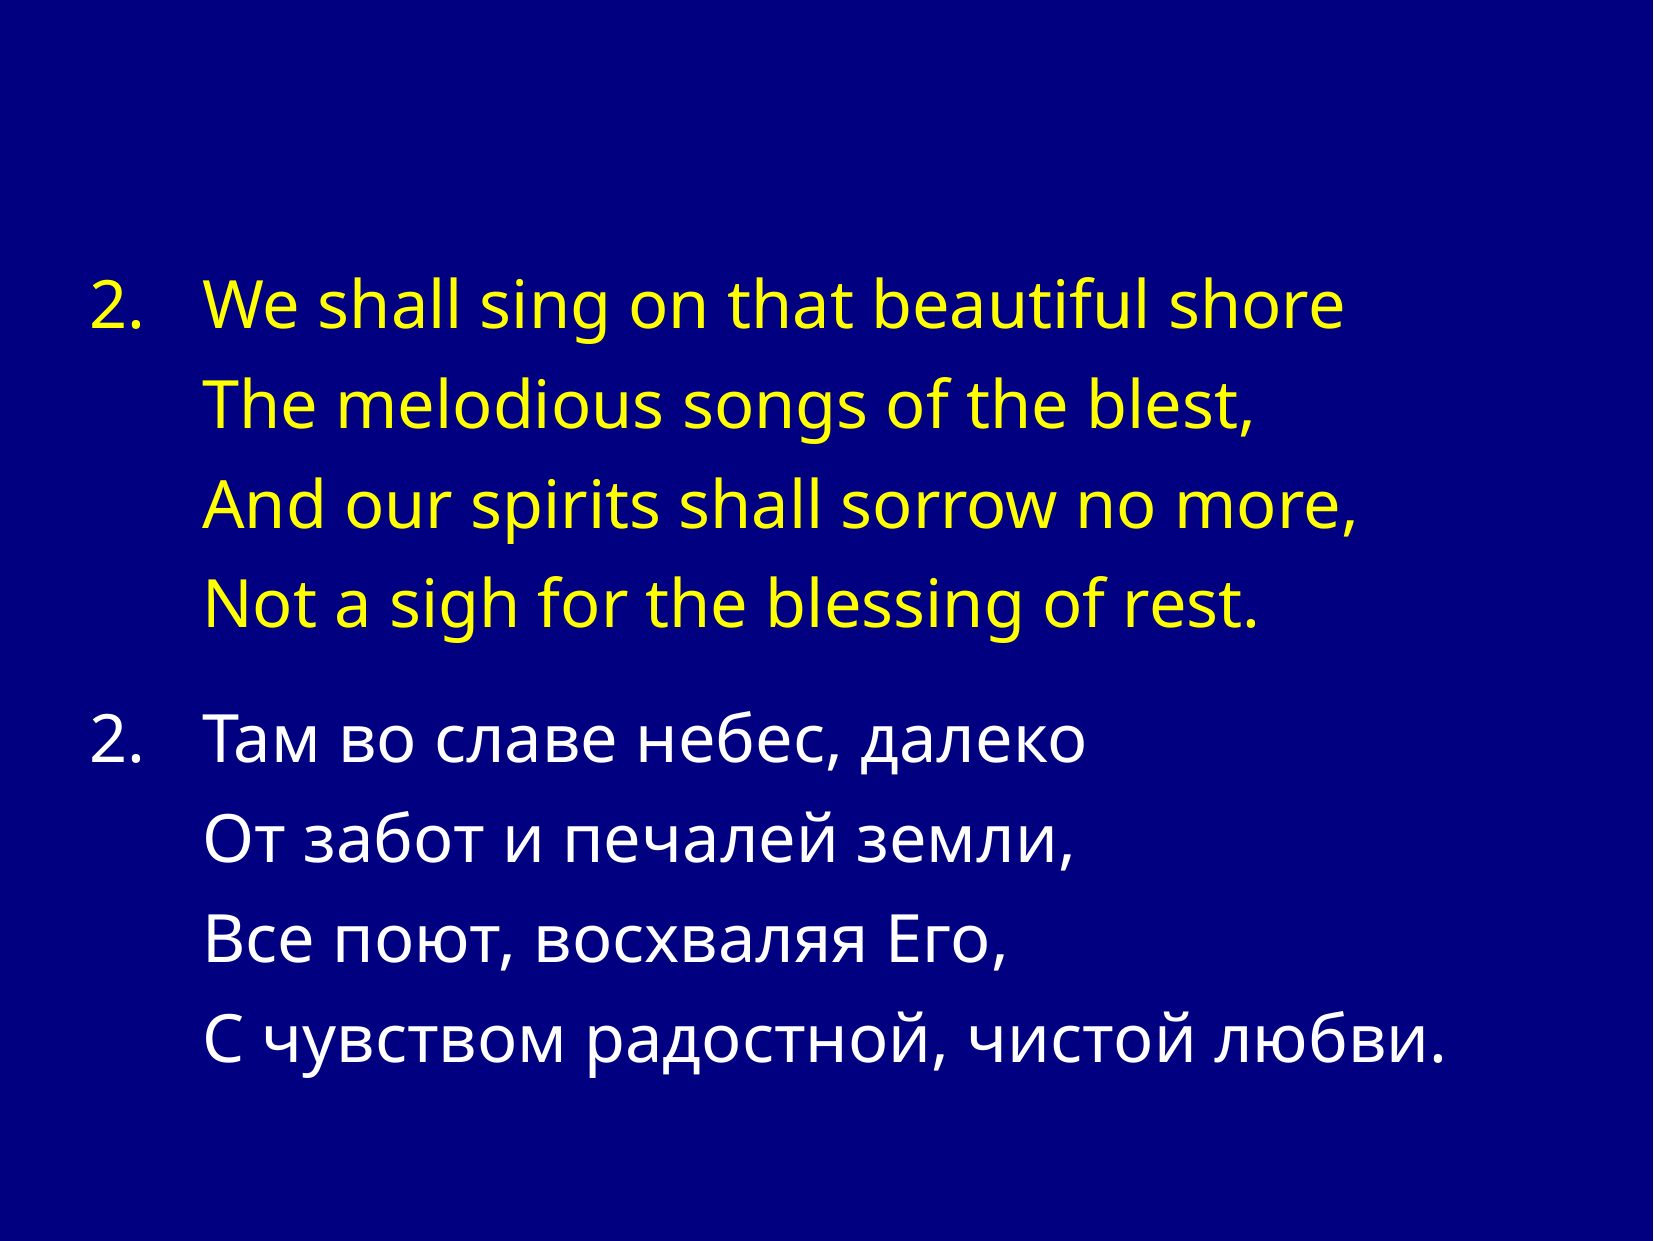

2.	We shall sing on that beautiful shore
	The melodious songs of the blest,
	And our spirits shall sorrow no more,
	Not a sigh for the blessing of rest.
2.	Там во славе небес, далеко
	От забот и печалей земли,
	Все поют, восхваляя Его,
	С чувством радостной, чистой любви.